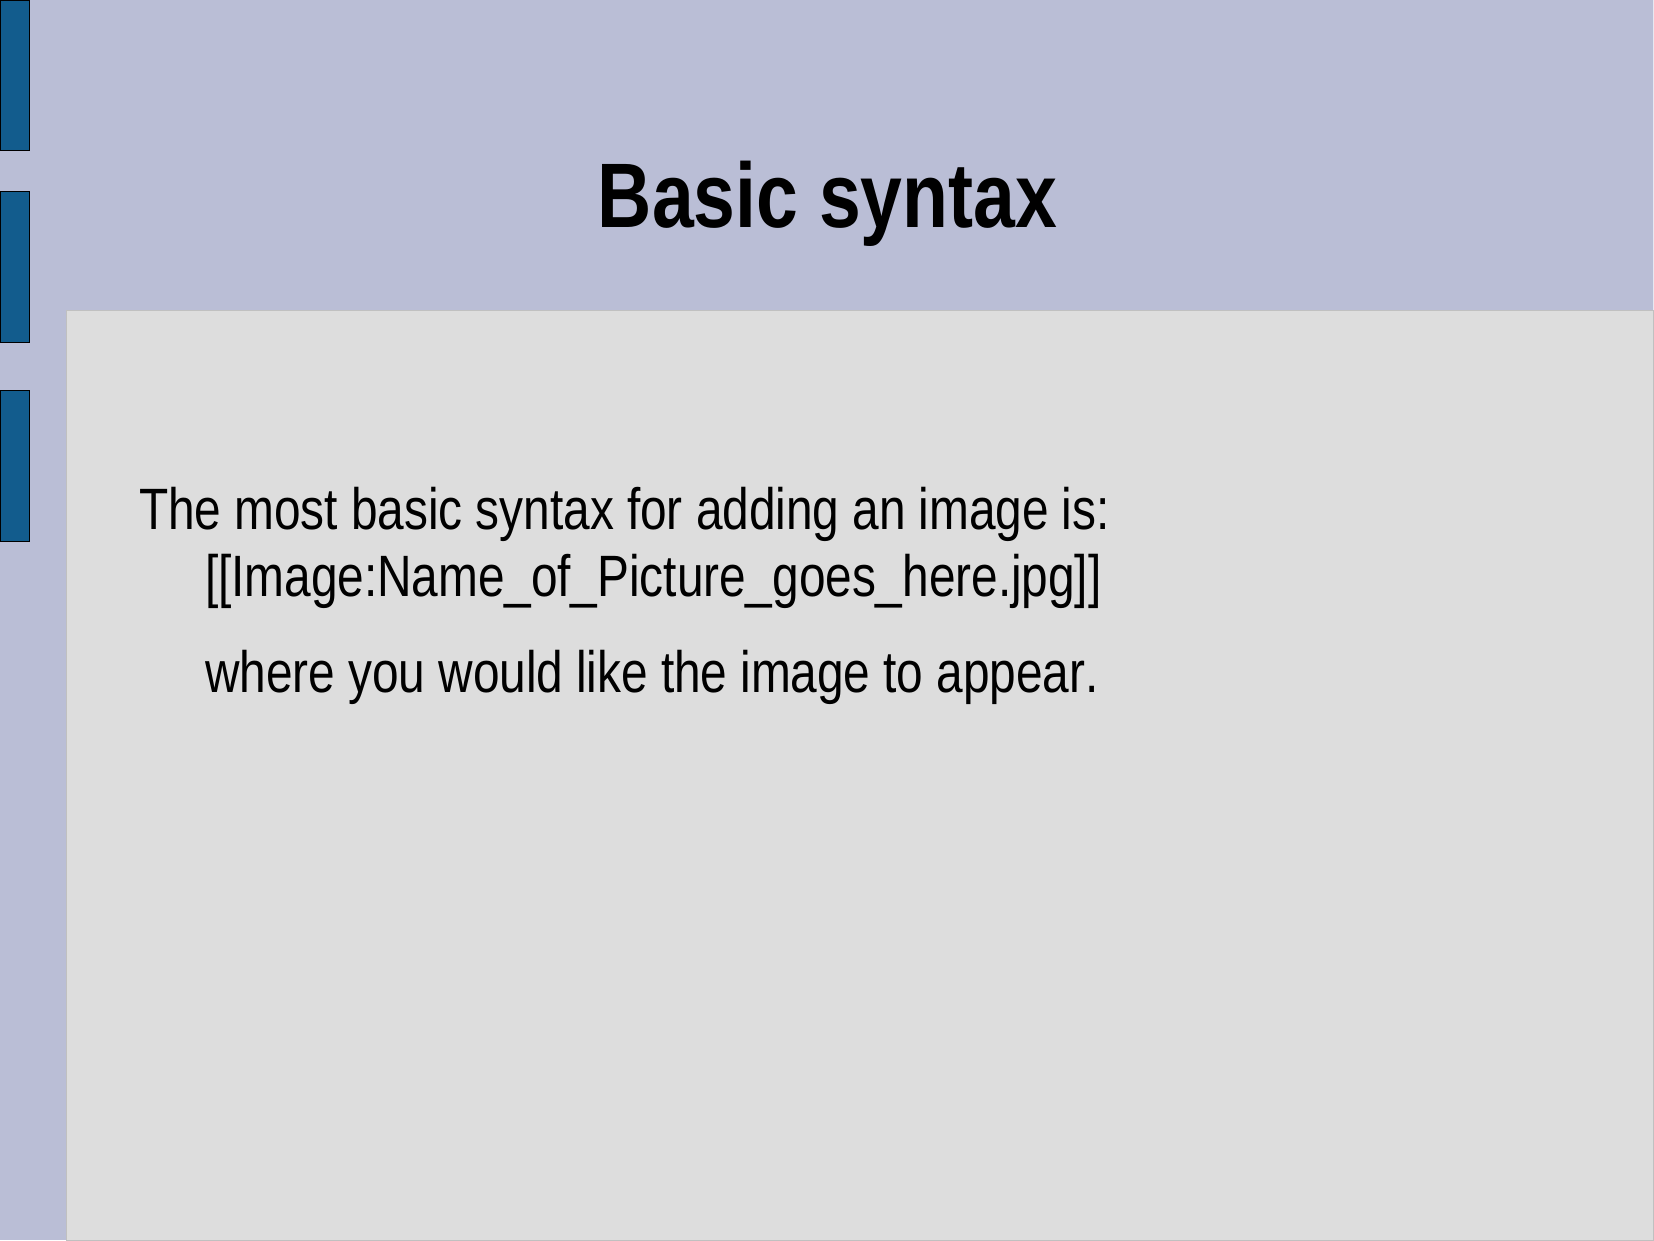

# Basic syntax
The most basic syntax for adding an image is:
 [[Image:Name_of_Picture_goes_here.jpg]]
 where you would like the image to appear.